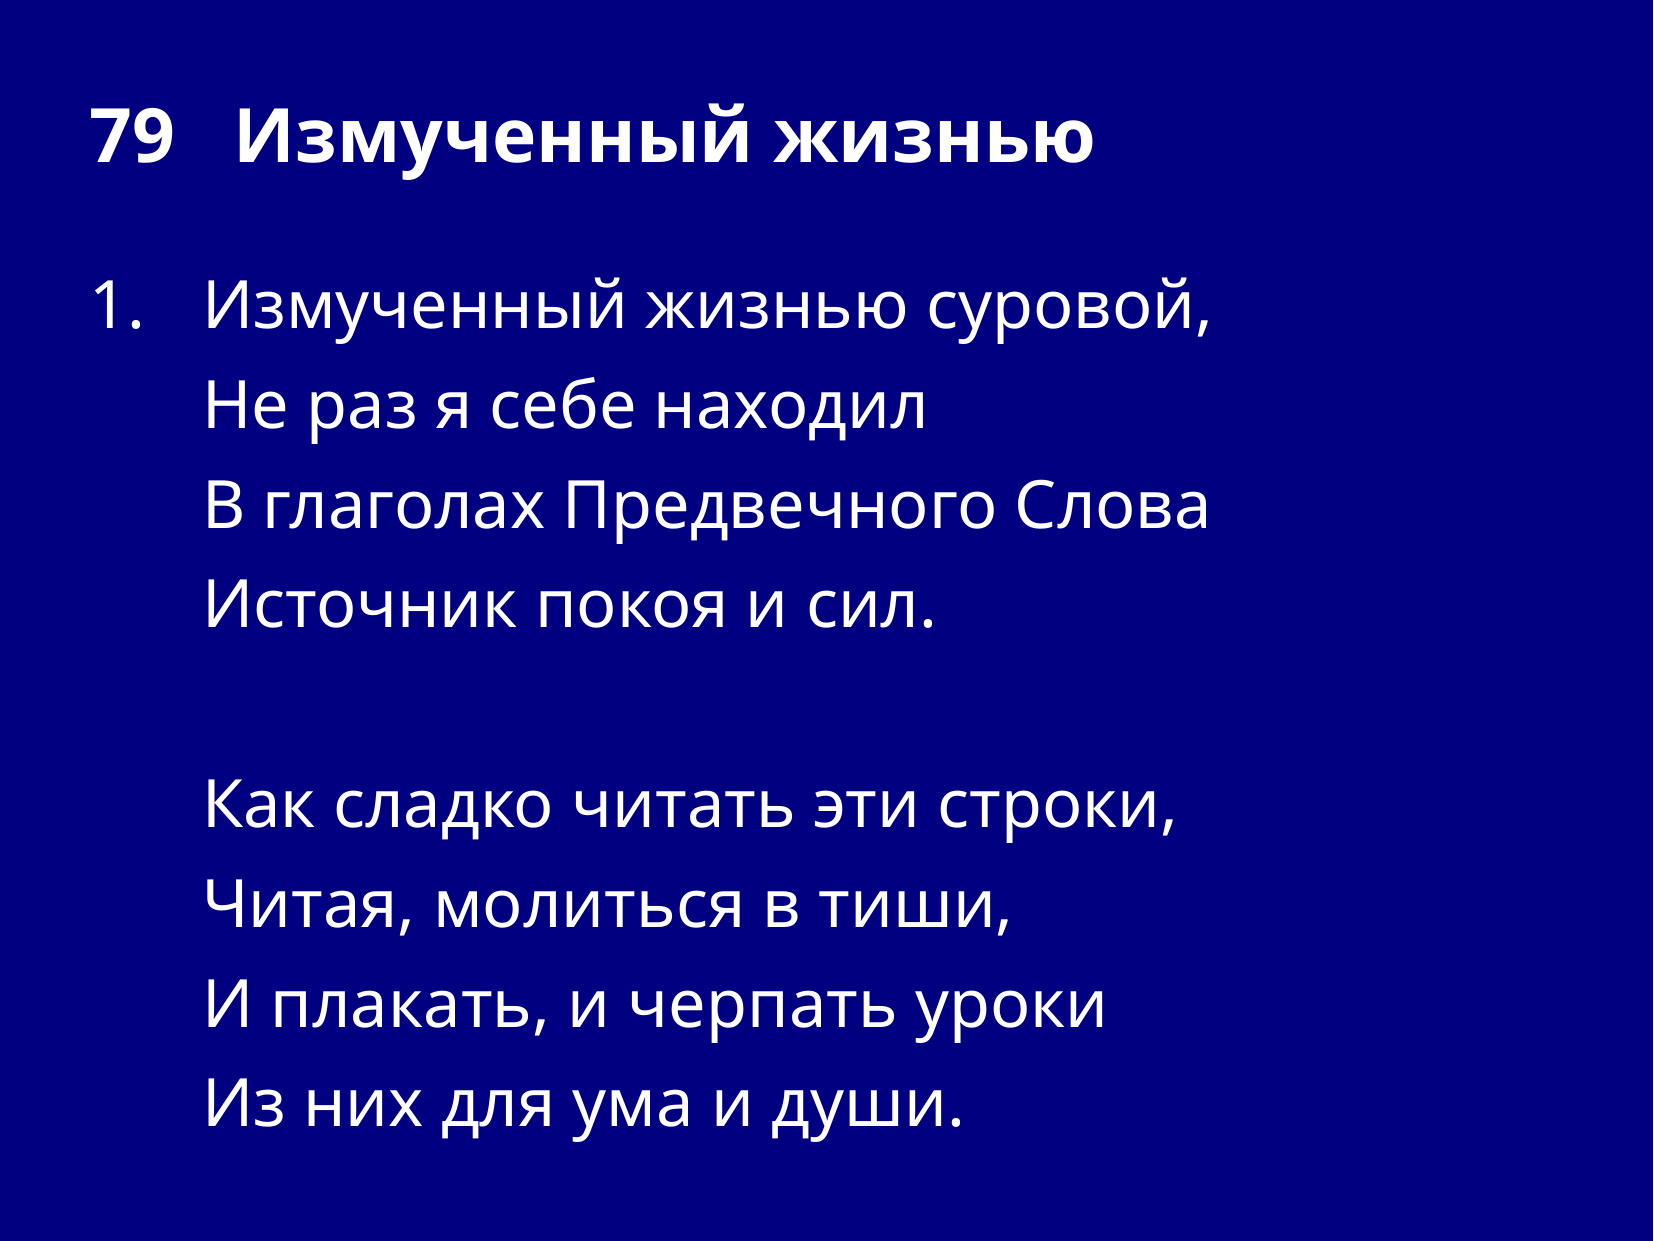

79 Измученный жизнью
1.	Измученный жизнью суровой,
	Не раз я себе находил
	В глаголах Предвечного Слова
	Источник покоя и сил.
	Как сладко читать эти строки,
	Читая, молиться в тиши,
	И плакать, и черпать уроки
	Из них для ума и души.